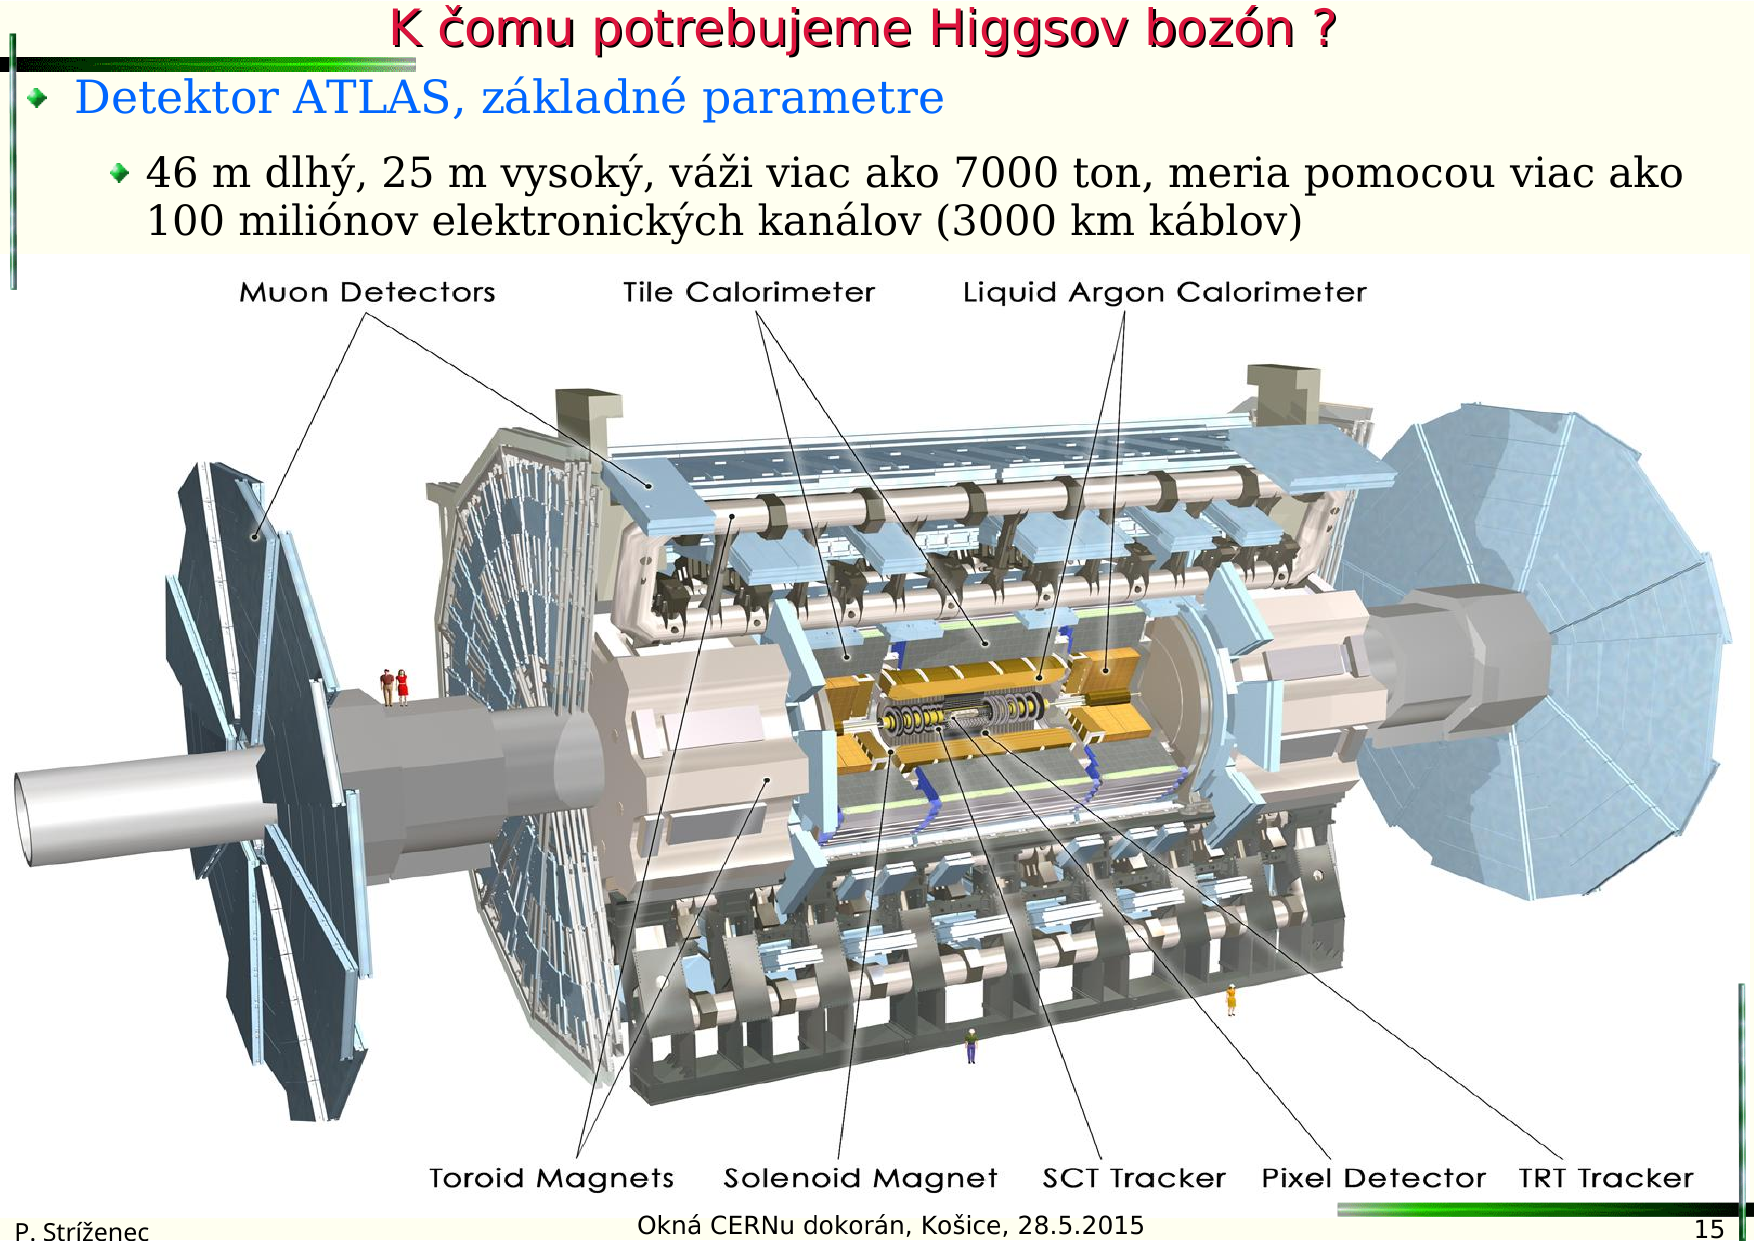

K čomu potrebujeme Higgsov bozón ?
# Detektor ATLAS, základné parametre
46 m dlhý, 25 m vysoký, váži viac ako 7000 ton, meria pomocou viac ako 100 miliónov elektronických kanálov (3000 km káblov)
Okná CERNu dokorán, Košice, 28.5.2015
P. Stríženec